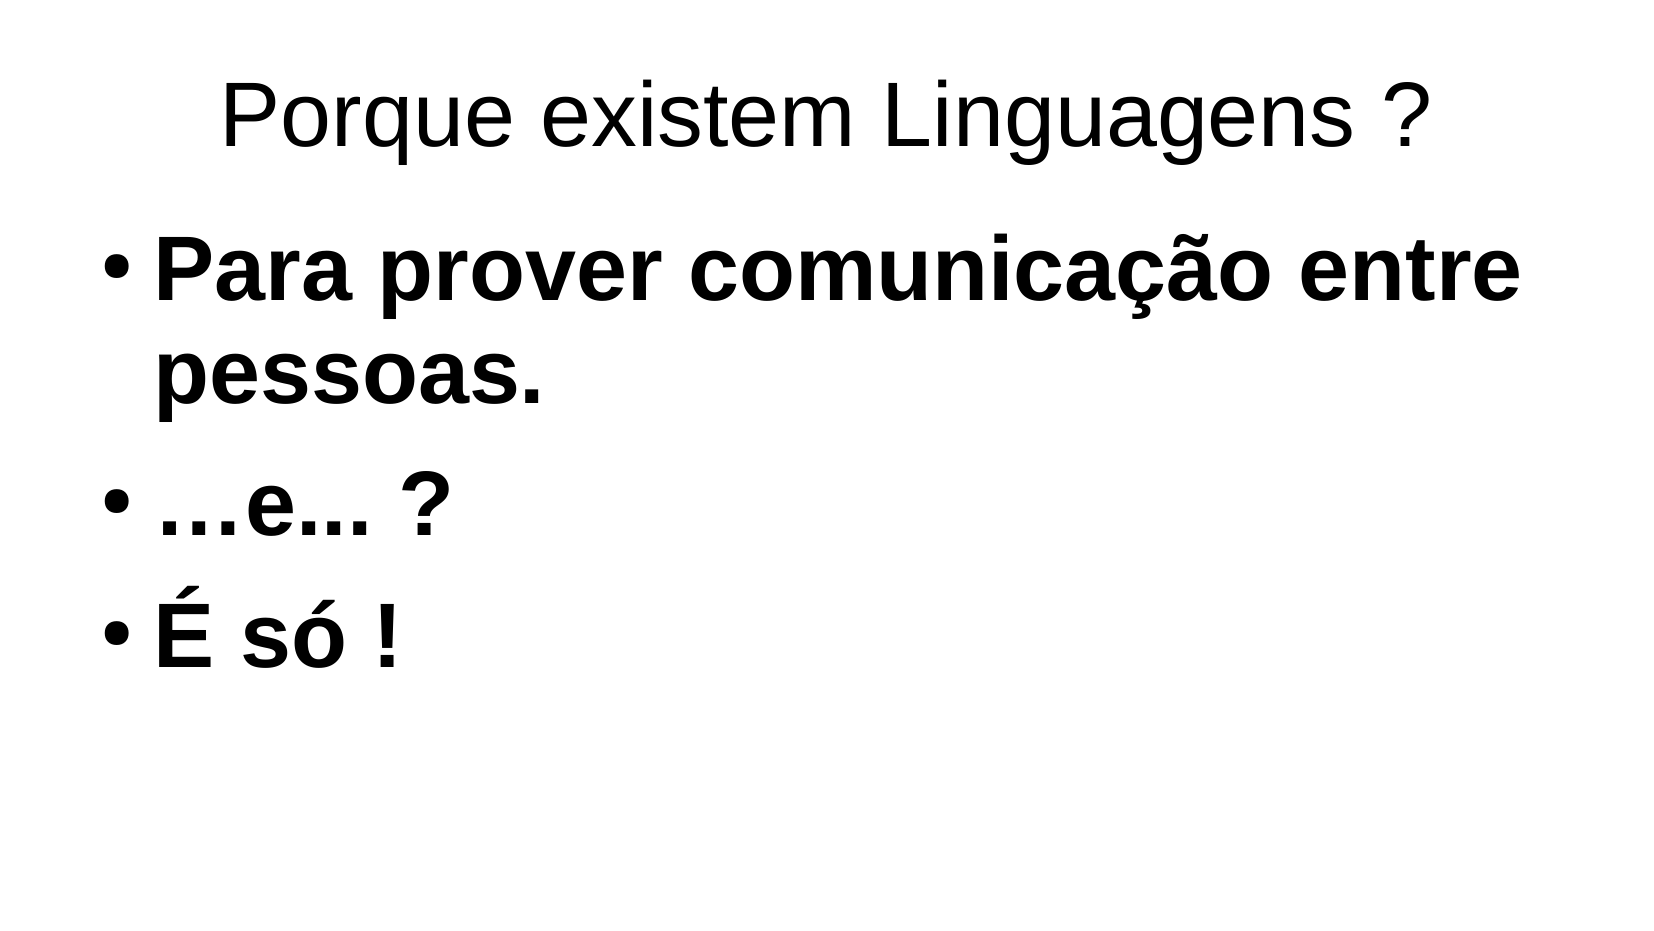

# Porque existem Linguagens ?
Para prover comunicação entre pessoas.
…e... ?
É só !